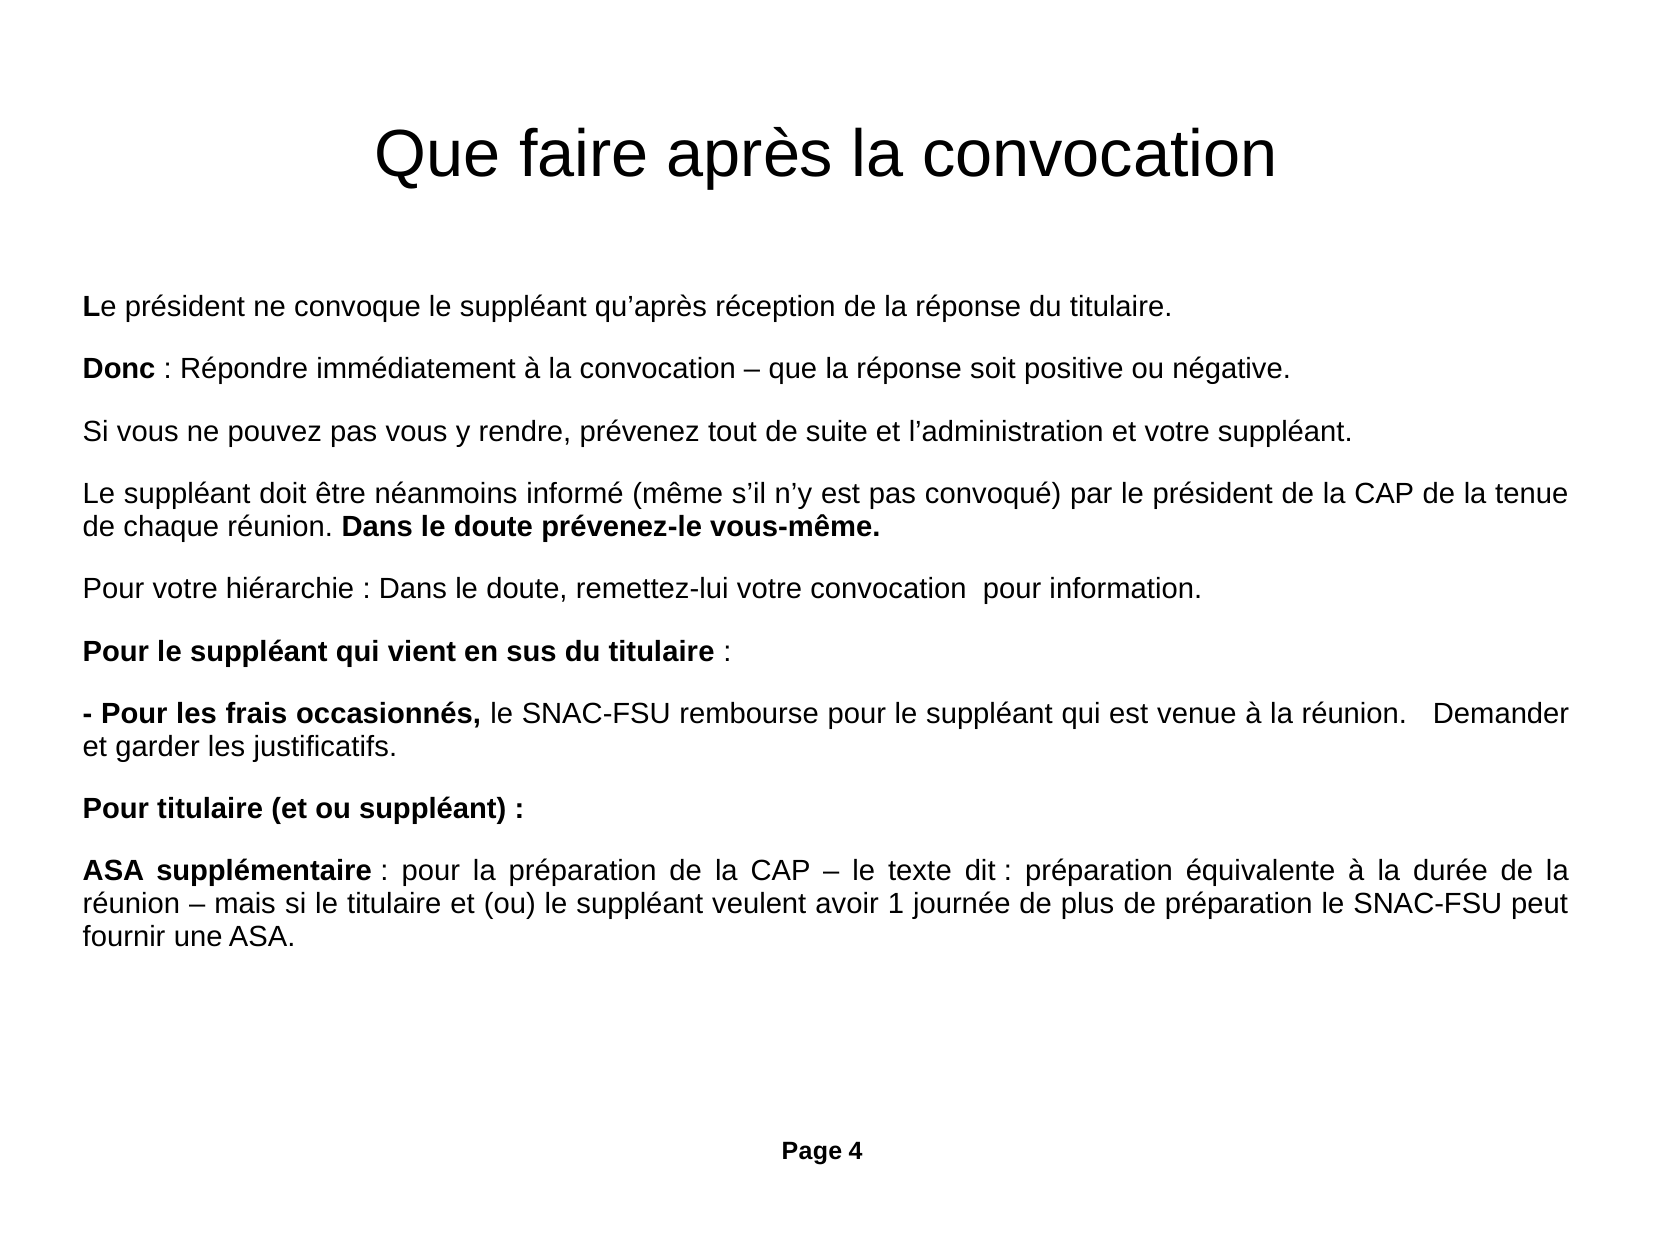

# Que faire après la convocation
Le président ne convoque le suppléant qu’après réception de la réponse du titulaire.
Donc : Répondre immédiatement à la convocation – que la réponse soit positive ou négative.
Si vous ne pouvez pas vous y rendre, prévenez tout de suite et l’administration et votre suppléant.
Le suppléant doit être néanmoins informé (même s’il n’y est pas convoqué) par le président de la CAP de la tenue de chaque réunion. Dans le doute prévenez-le vous-même.
Pour votre hiérarchie : Dans le doute, remettez-lui votre convocation pour information.
Pour le suppléant qui vient en sus du titulaire :
- Pour les frais occasionnés, le SNAC-FSU rembourse pour le suppléant qui est venue à la réunion. Demander et garder les justificatifs.
Pour titulaire (et ou suppléant) :
ASA supplémentaire : pour la préparation de la CAP – le texte dit : préparation équivalente à la durée de la réunion – mais si le titulaire et (ou) le suppléant veulent avoir 1 journée de plus de préparation le SNAC-FSU peut fournir une ASA.